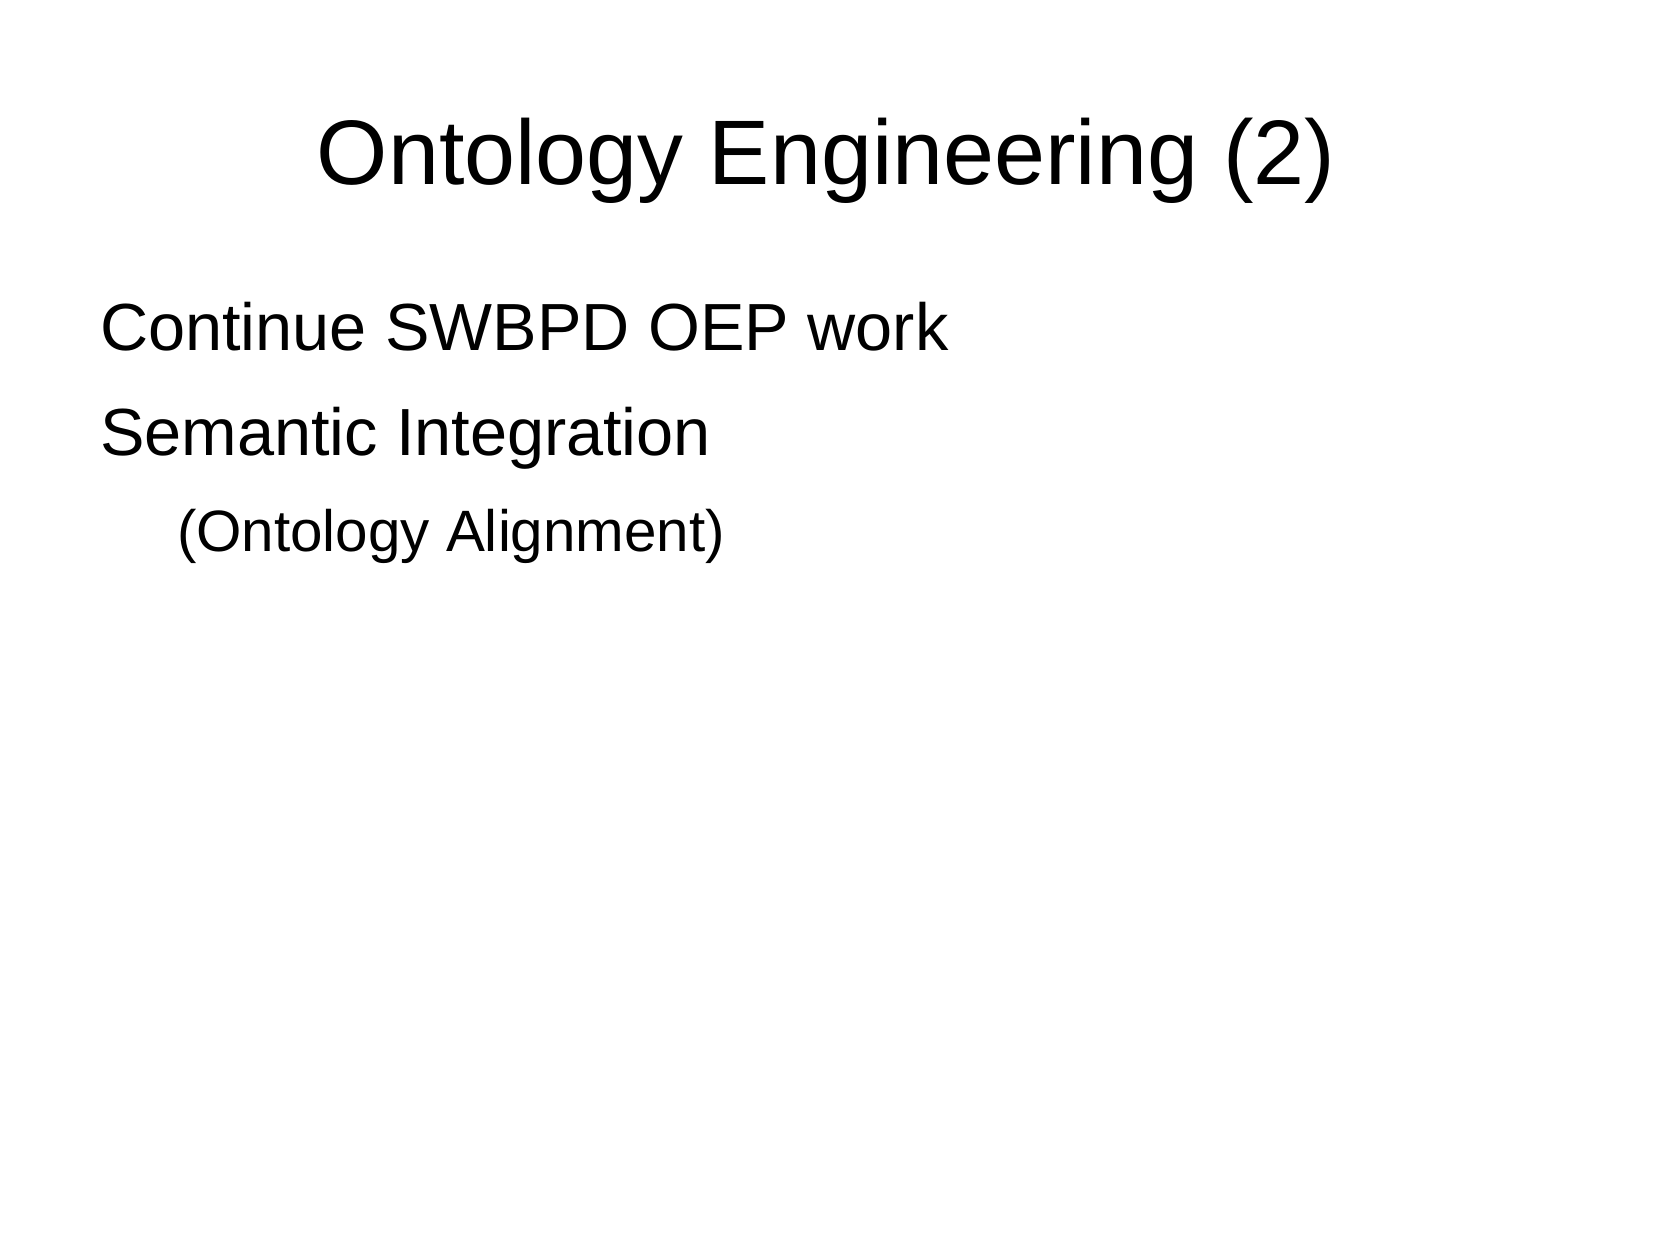

# Ontology Engineering (2)
Continue SWBPD OEP work
Semantic Integration
(Ontology Alignment)